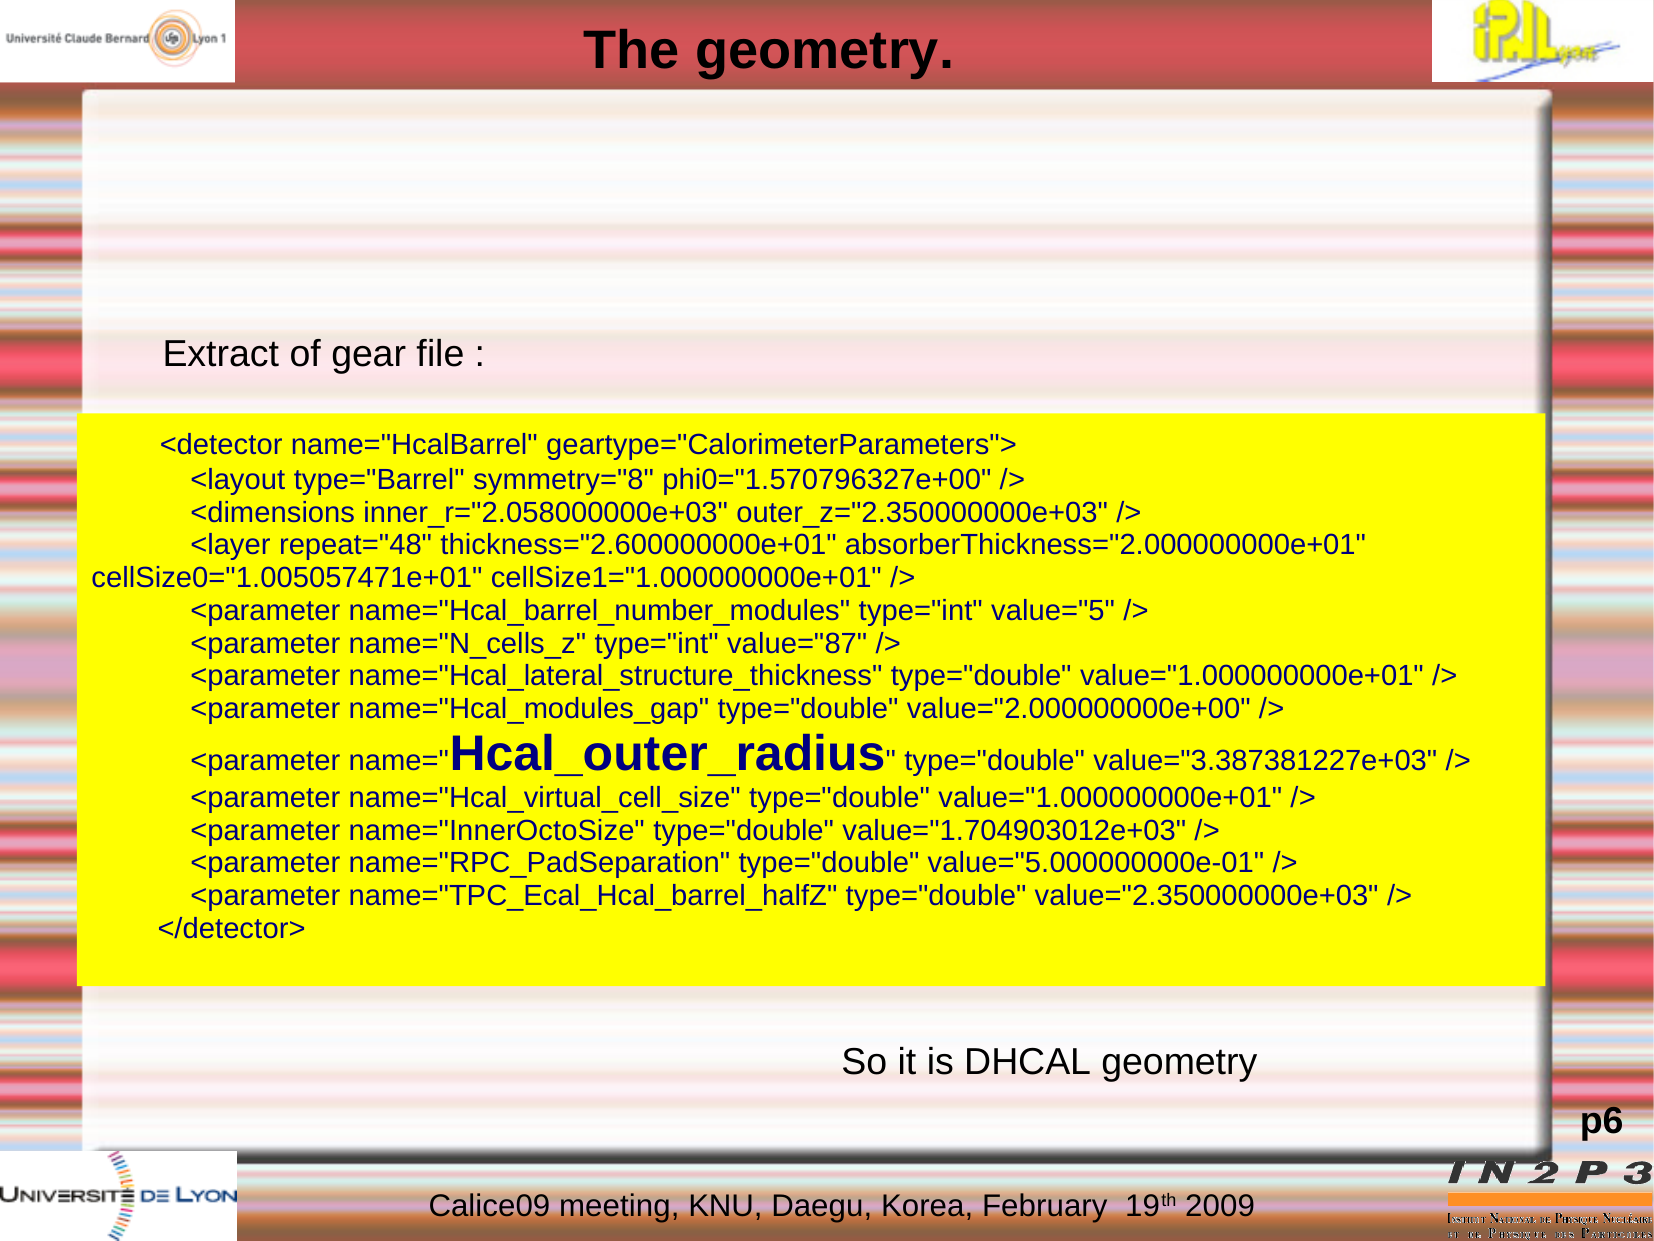

The geometry.
Extract of gear file :
 <detector name="HcalBarrel" geartype="CalorimeterParameters">
 <layout type="Barrel" symmetry="8" phi0="1.570796327e+00" />
 <dimensions inner_r="2.058000000e+03" outer_z="2.350000000e+03" />
 <layer repeat="48" thickness="2.600000000e+01" absorberThickness="2.000000000e+01" cellSize0="1.005057471e+01" cellSize1="1.000000000e+01" />
 <parameter name="Hcal_barrel_number_modules" type="int" value="5" />
 <parameter name="N_cells_z" type="int" value="87" />
 <parameter name="Hcal_lateral_structure_thickness" type="double" value="1.000000000e+01" />
 <parameter name="Hcal_modules_gap" type="double" value="2.000000000e+00" />
 <parameter name="Hcal_outer_radius" type="double" value="3.387381227e+03" />
 <parameter name="Hcal_virtual_cell_size" type="double" value="1.000000000e+01" />
 <parameter name="InnerOctoSize" type="double" value="1.704903012e+03" />
 <parameter name="RPC_PadSeparation" type="double" value="5.000000000e-01" />
 <parameter name="TPC_Ecal_Hcal_barrel_halfZ" type="double" value="2.350000000e+03" />
 </detector>
So it is DHCAL geometry